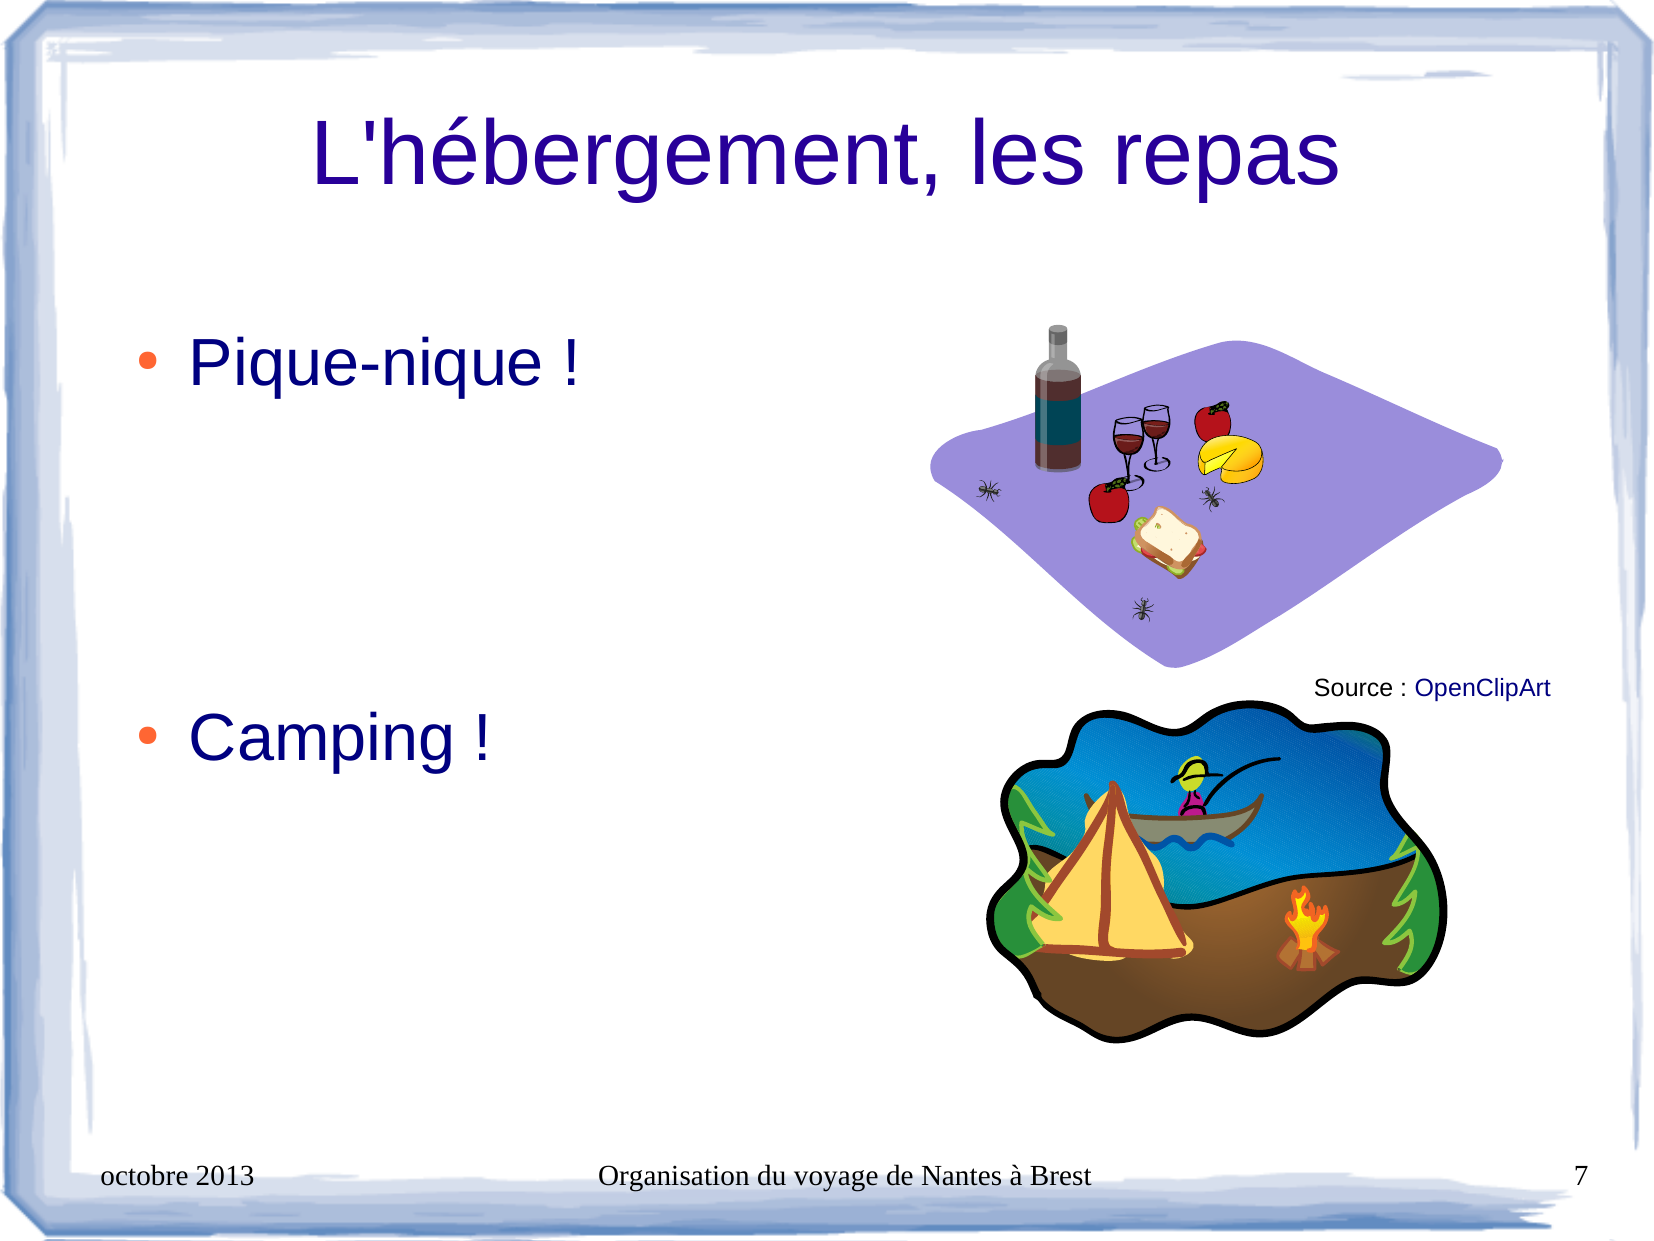

# L'hébergement, les repas
Pique-nique !
Source : OpenClipArt
Camping !
octobre 2013
Organisation du voyage de Nantes à Brest
7